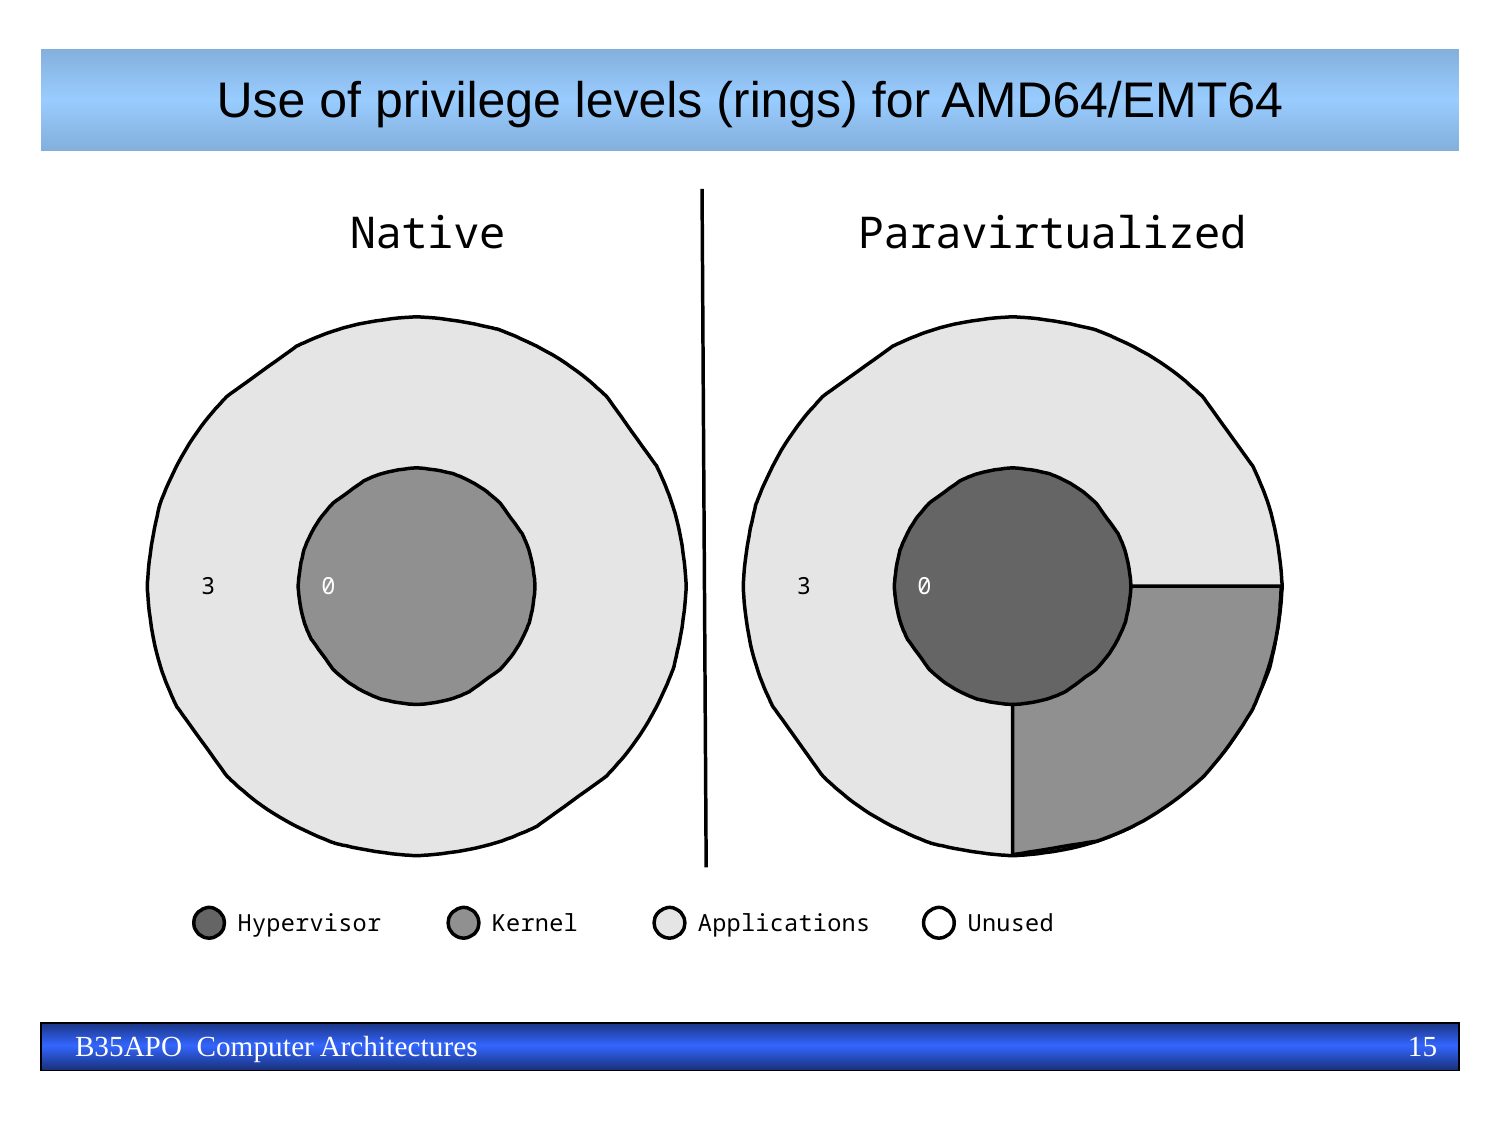

# Use of privilege levels (rings) for AMD64/EMT64
B35APO Computer Architectures
15